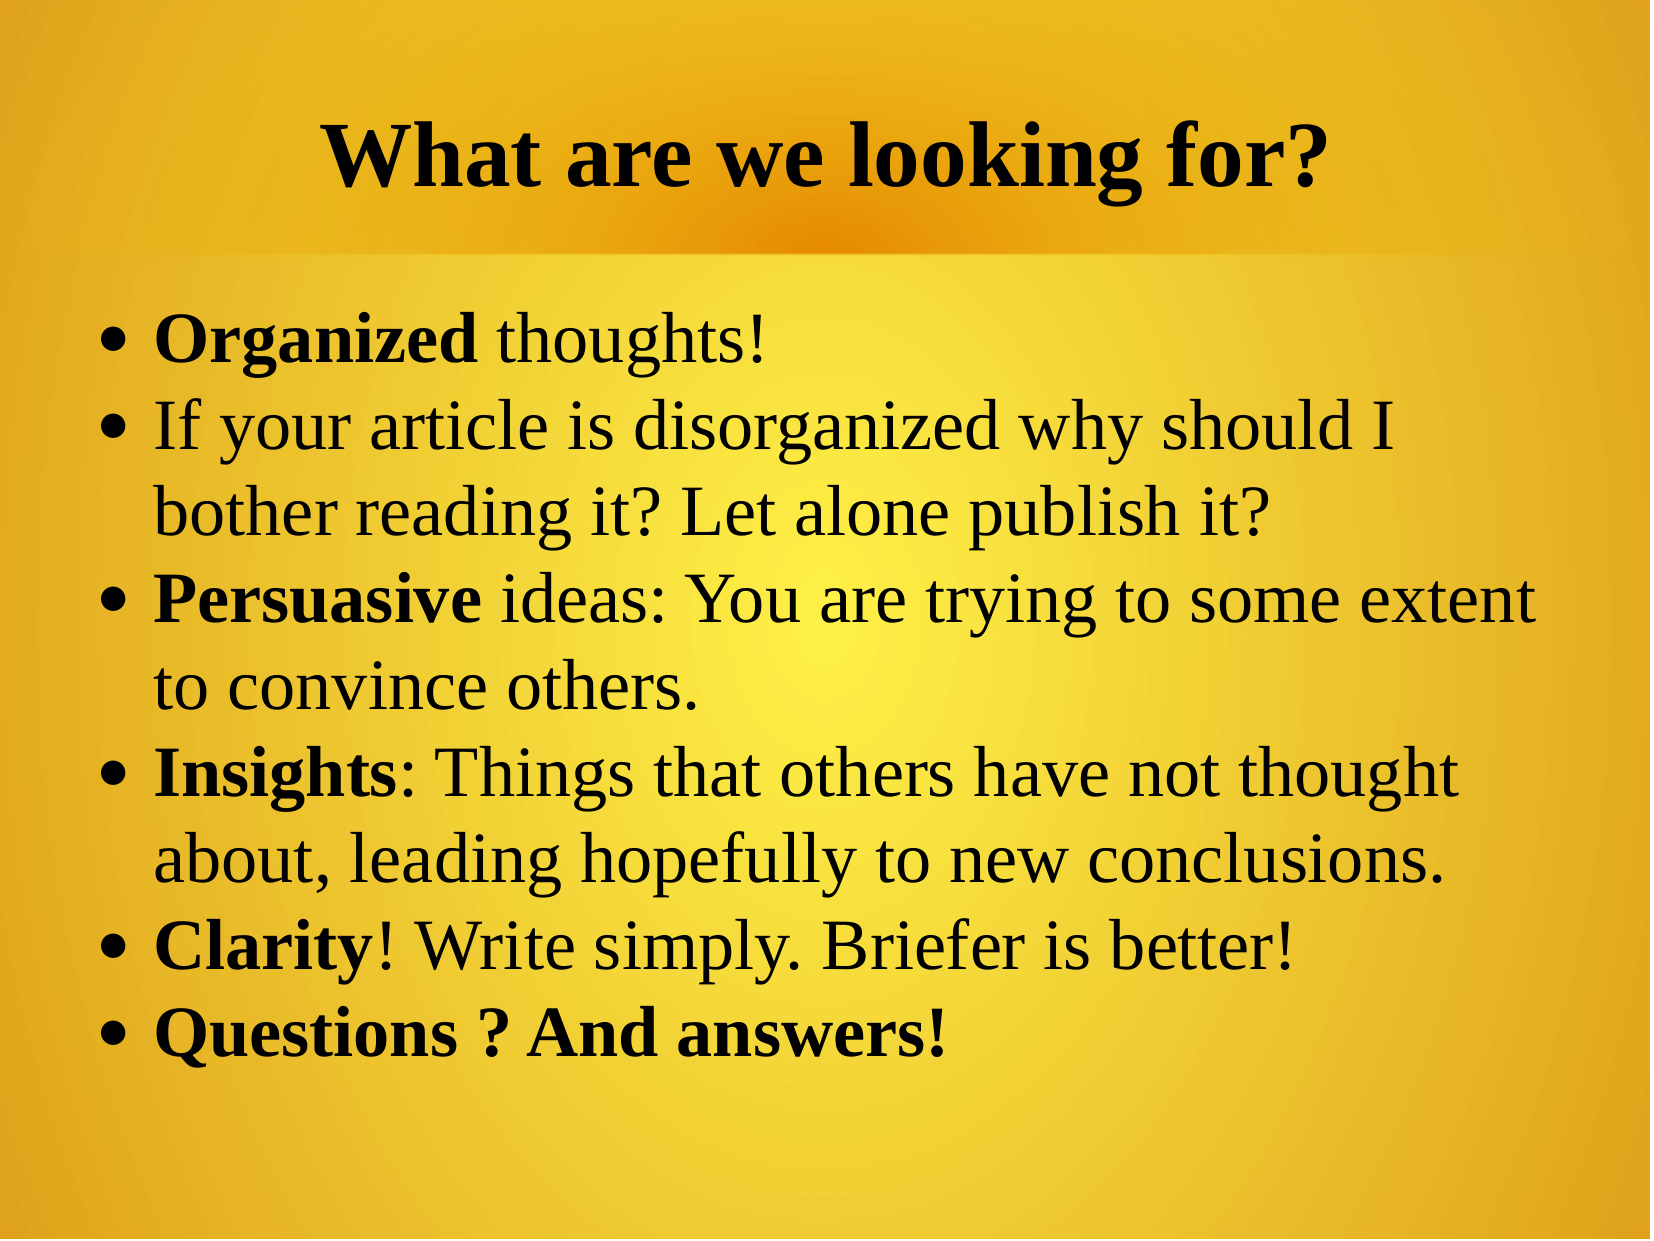

What are we looking for?
Organized thoughts!
If your article is disorganized why should I bother reading it? Let alone publish it?
Persuasive ideas: You are trying to some extent to convince others.
Insights: Things that others have not thought about, leading hopefully to new conclusions.
Clarity! Write simply. Briefer is better!
Questions ? And answers!